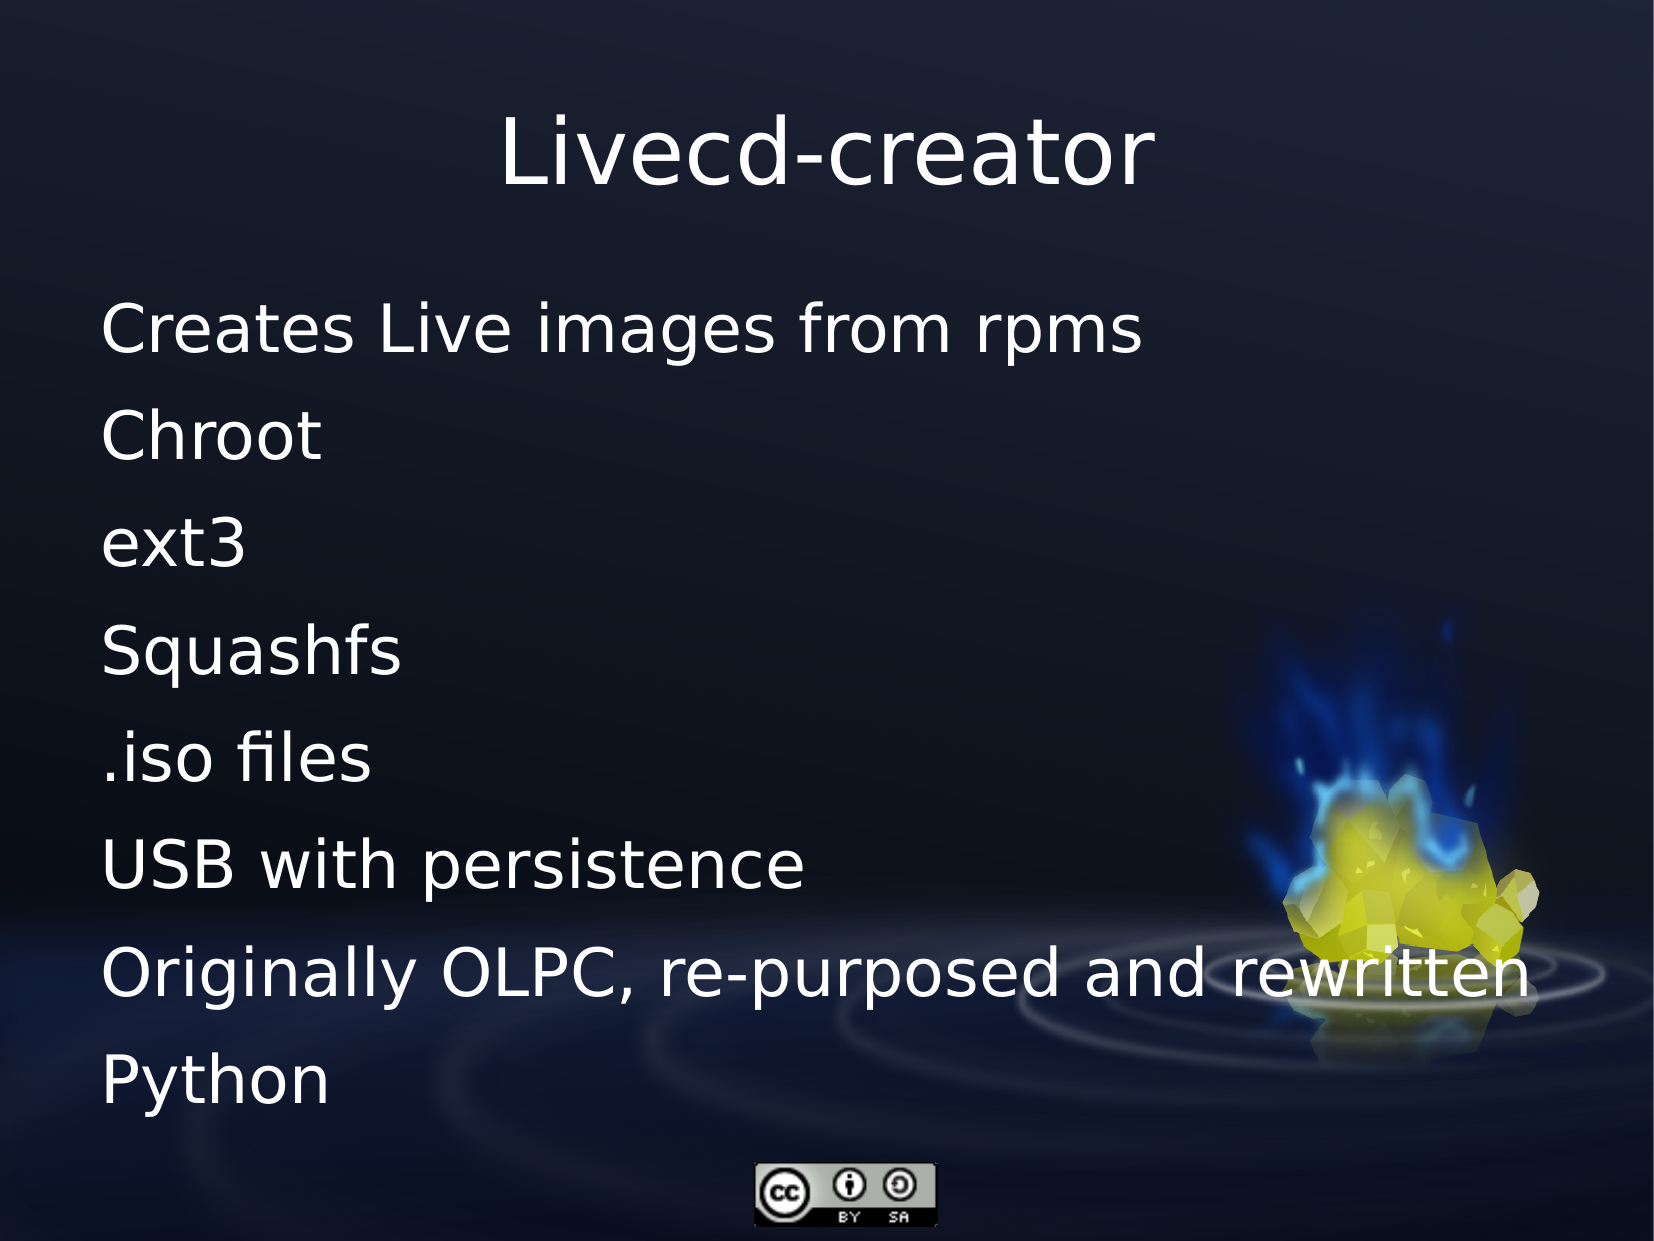

# Livecd-creator
Creates Live images from rpms
Chroot
ext3
Squashfs
.iso files
USB with persistence
Originally OLPC, re-purposed and rewritten
Python